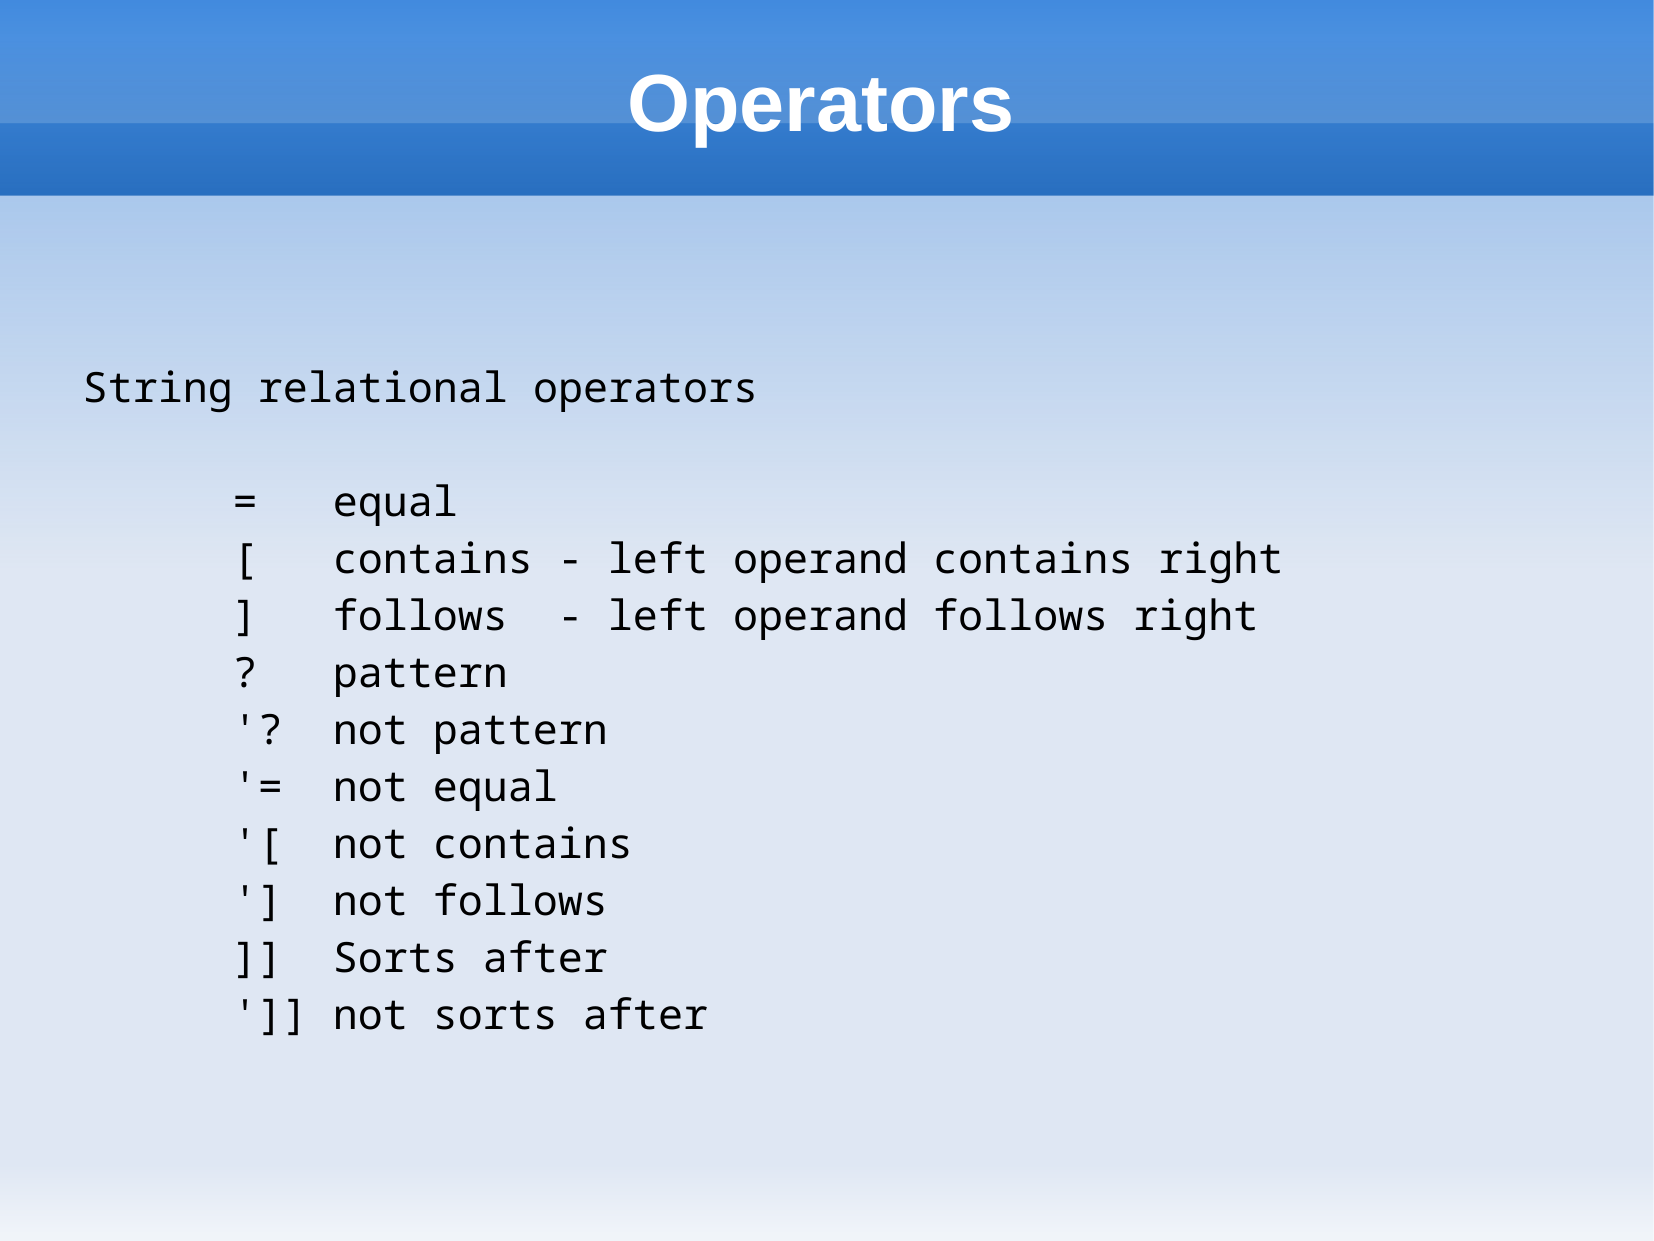

# Operators
String relational operators
		= equal
		[ contains - left operand contains right
		] follows - left operand follows right
		? pattern
		'? not pattern
		'= not equal
		'[ not contains
		'] not follows
		]] Sorts after
		']] not sorts after